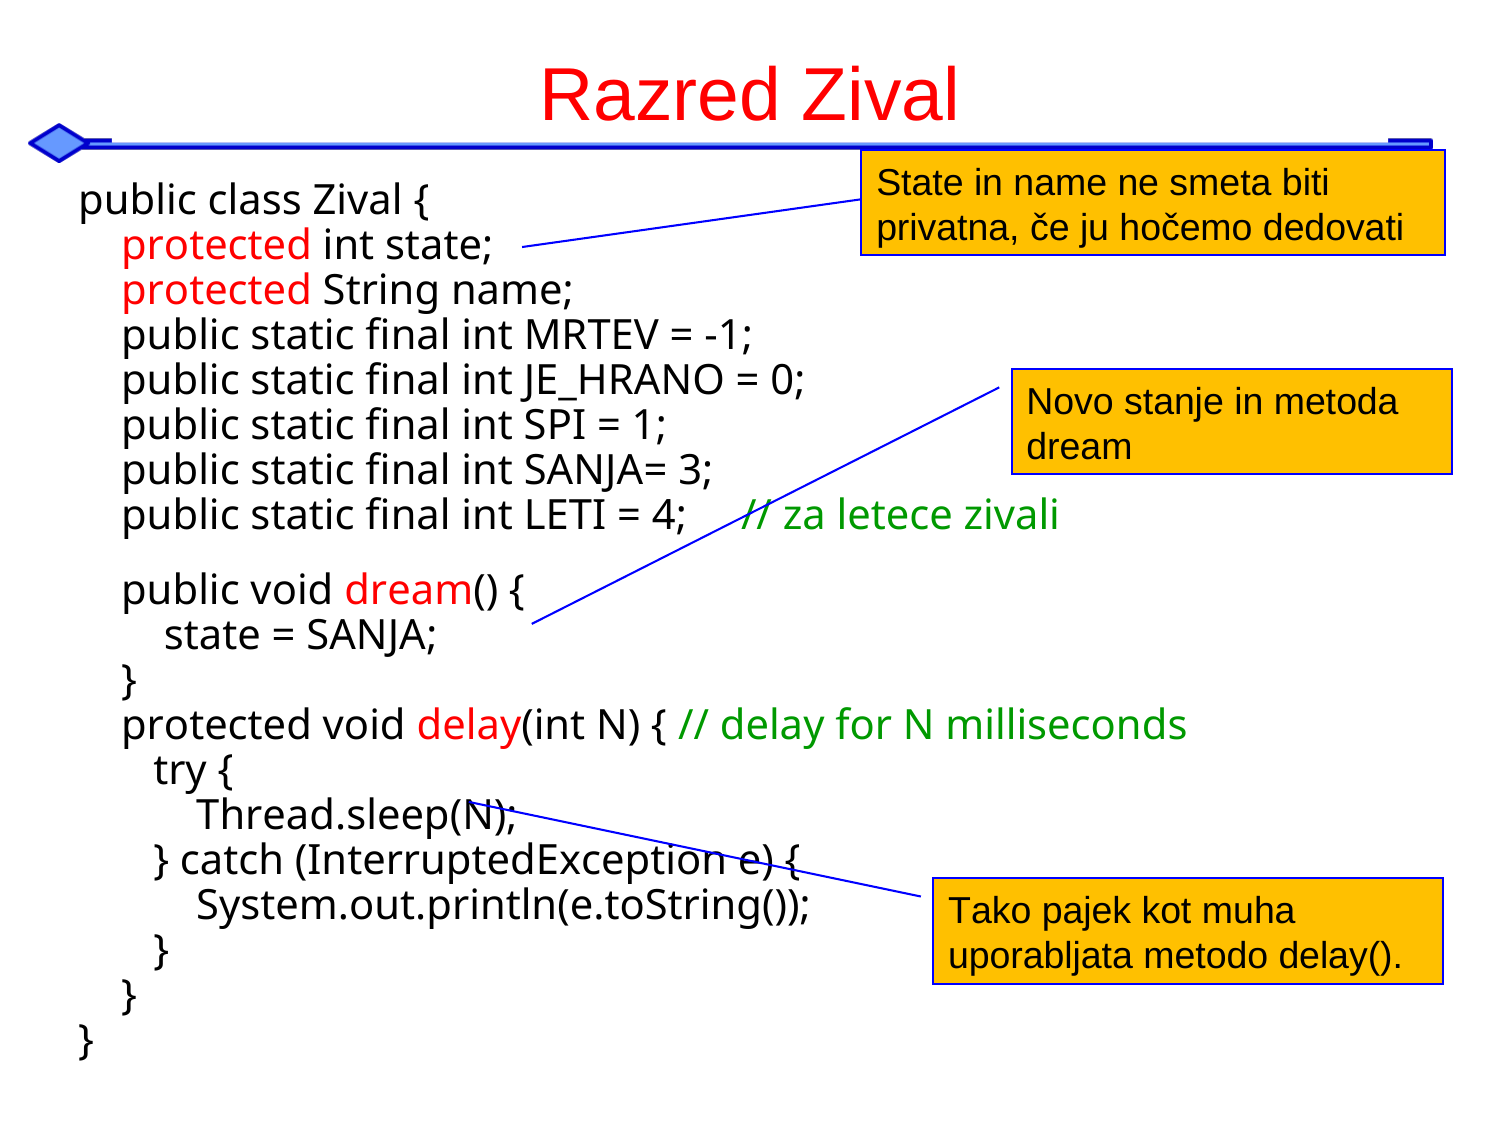

# Razred Zival
State in name ne smeta biti privatna, če ju hočemo dedovati
public class Zival {
 protected int state;
 protected String name;
 public static final int MRTEV = -1;
 public static final int JE_HRANO = 0;
 public static final int SPI = 1;
 public static final int SANJA= 3;
 public static final int LETI = 4; // za letece zivali
 public void dream() {
 state = SANJA;
 }
 protected void delay(int N) {	// delay for N milliseconds
 try {
 Thread.sleep(N);
 } catch (InterruptedException e) {
 System.out.println(e.toString());
 }
 }
}
Novo stanje in metoda dream
Tako pajek kot muha uporabljata metodo delay().